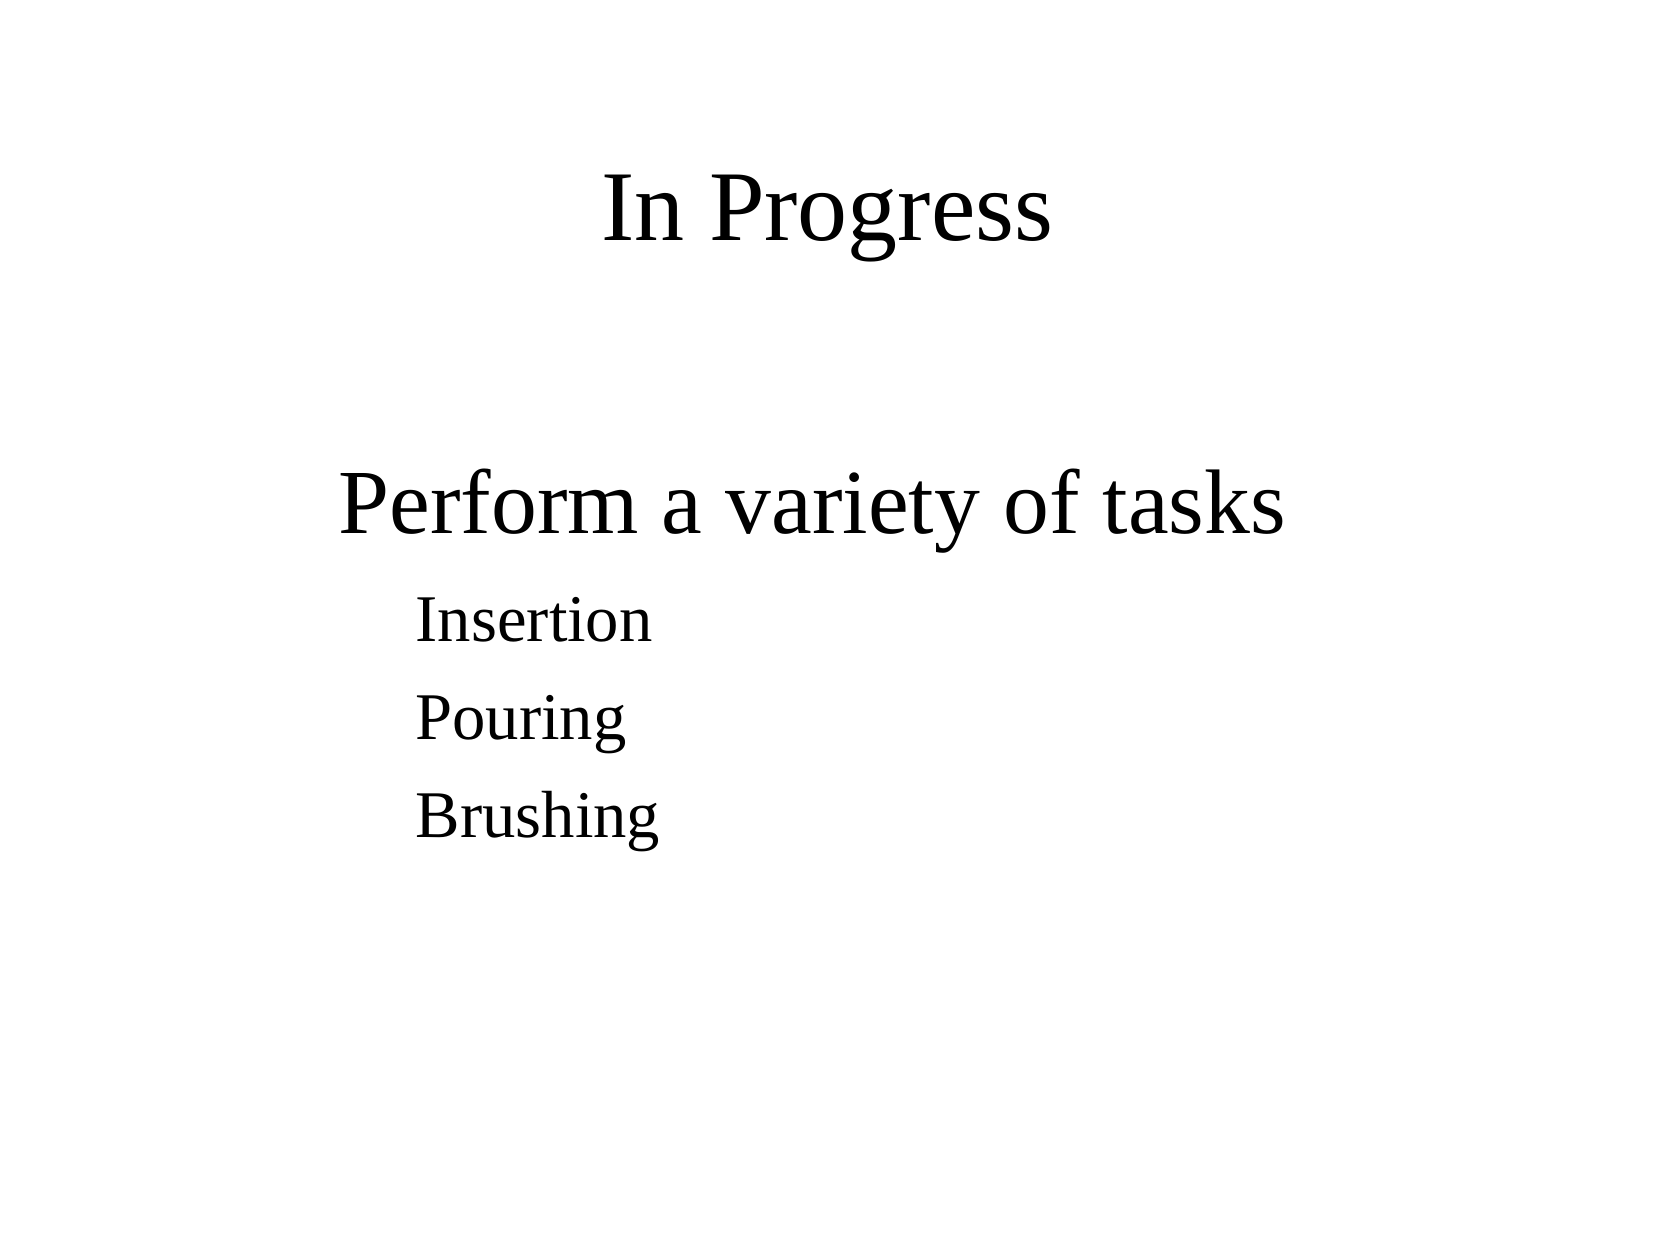

# In Progress
Perform a variety of tasks
Insertion
Pouring
Brushing